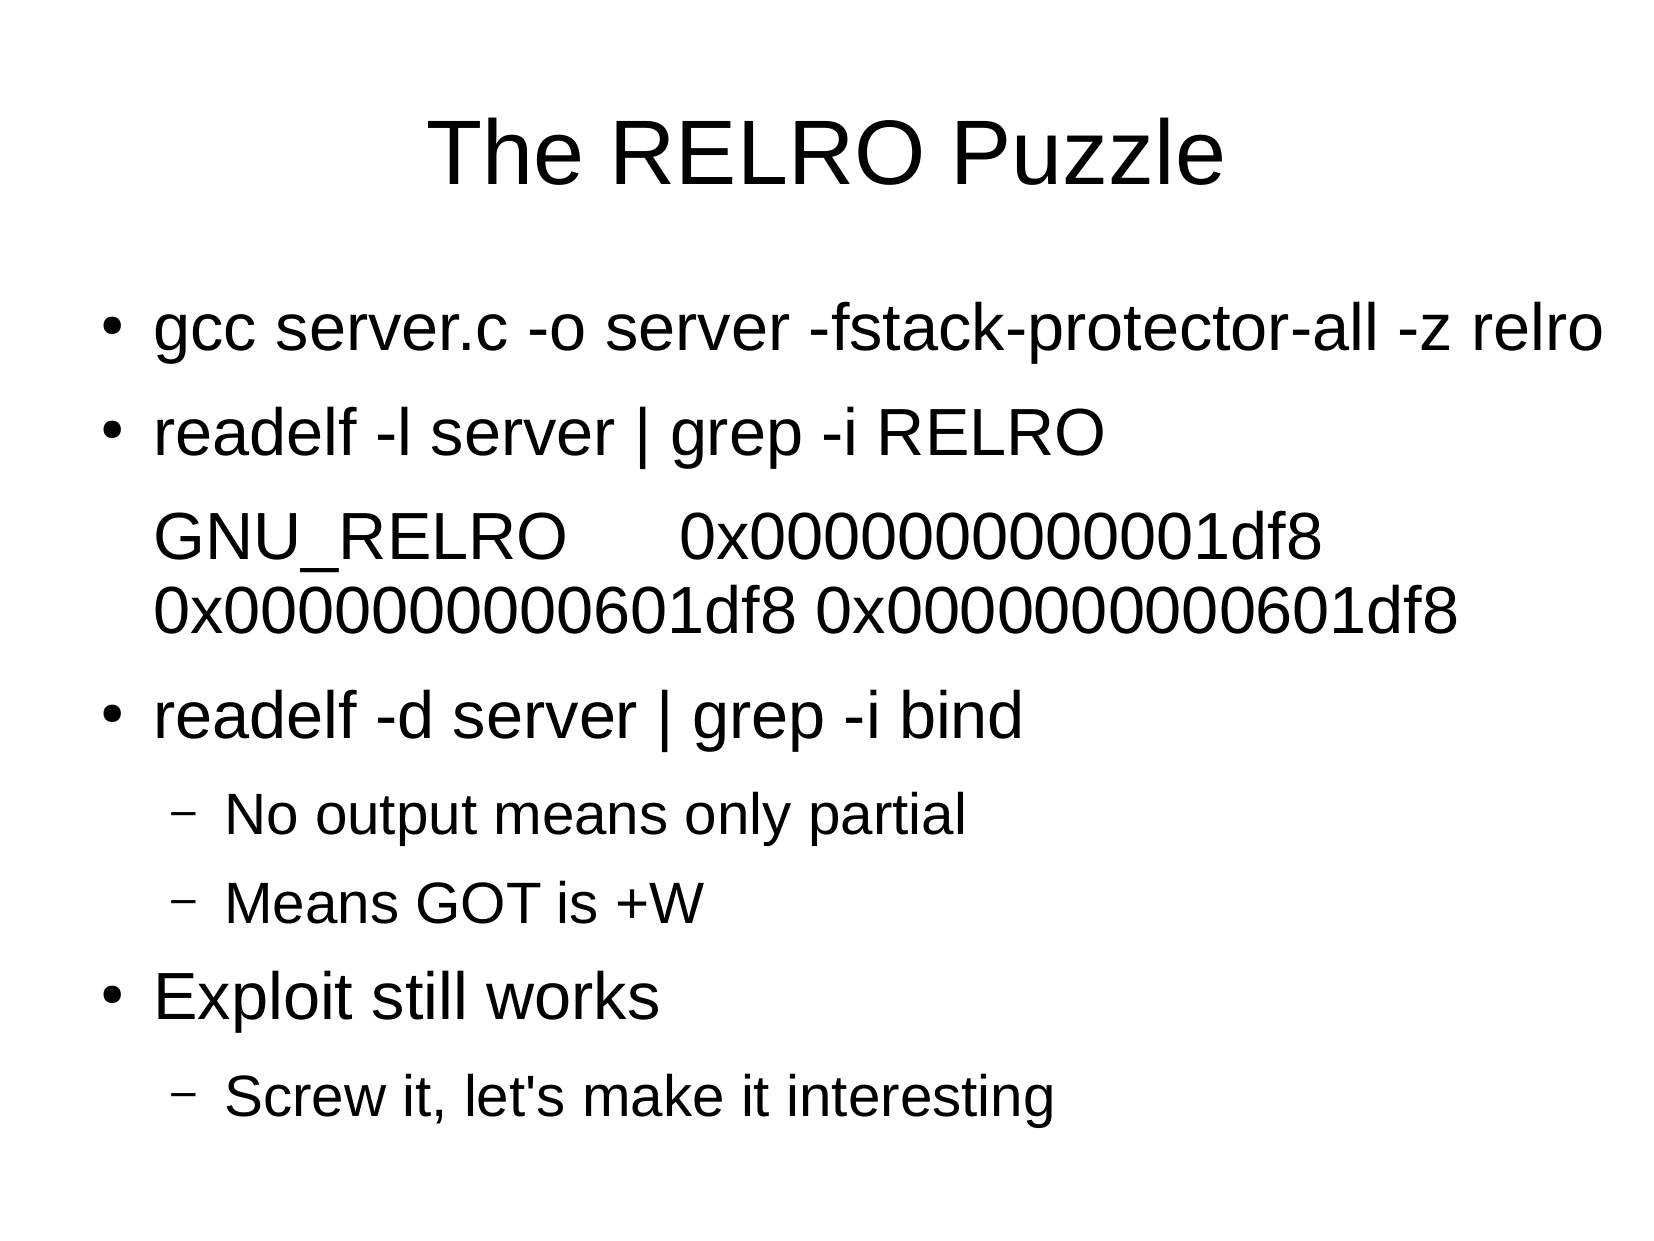

# The RELRO Puzzle
gcc server.c -o server -fstack-protector-all -z relro
readelf -l server | grep -i RELRO
GNU_RELRO 0x0000000000001df8 0x0000000000601df8 0x0000000000601df8
readelf -d server | grep -i bind
No output means only partial
Means GOT is +W
Exploit still works
Screw it, let's make it interesting